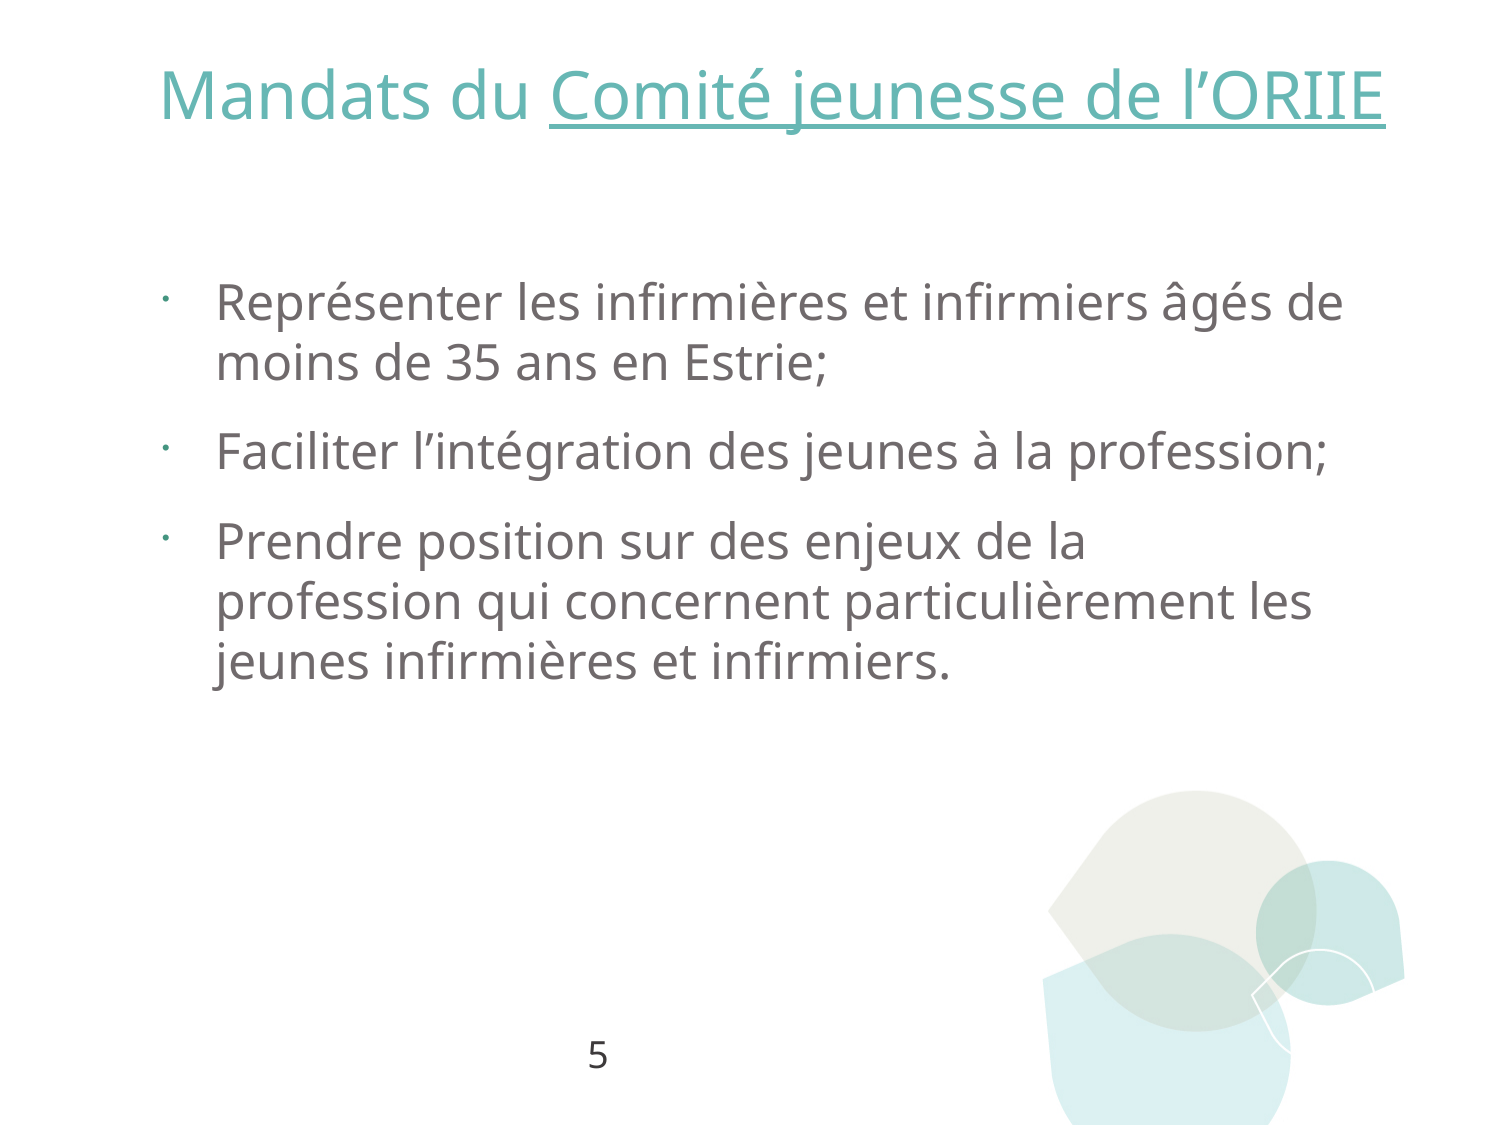

# Mandats du Comité jeunesse de l’ORIIE
Représenter les infirmières et infirmiers âgés de moins de 35 ans en Estrie;
Faciliter l’intégration des jeunes à la profession;
Prendre position sur des enjeux de la profession qui concernent particulièrement les jeunes infirmières et infirmiers.